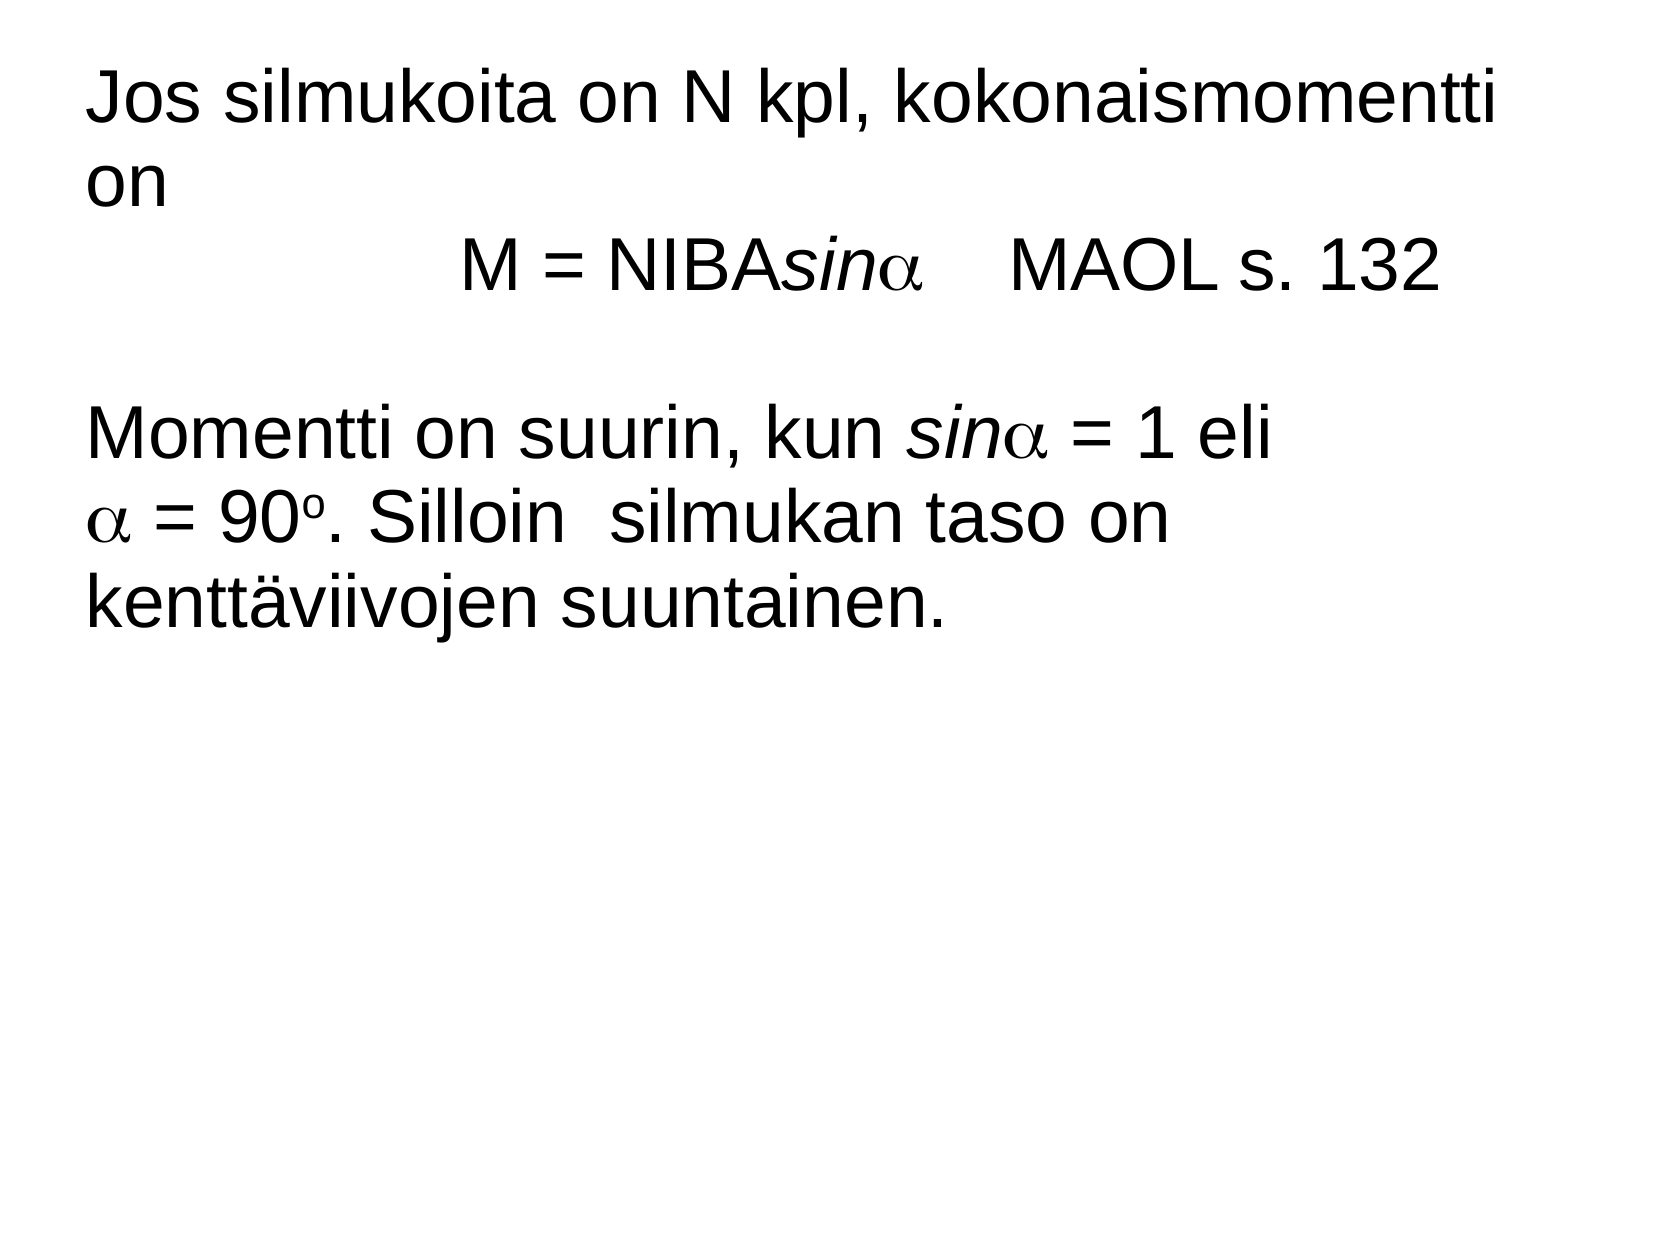

Jos silmukoita on N kpl, kokonaismomentti on
 M = NIBAsina MAOL s. 132
Momentti on suurin, kun sina = 1 eli a = 90o. Silloin silmukan taso on kenttäviivojen suuntainen.